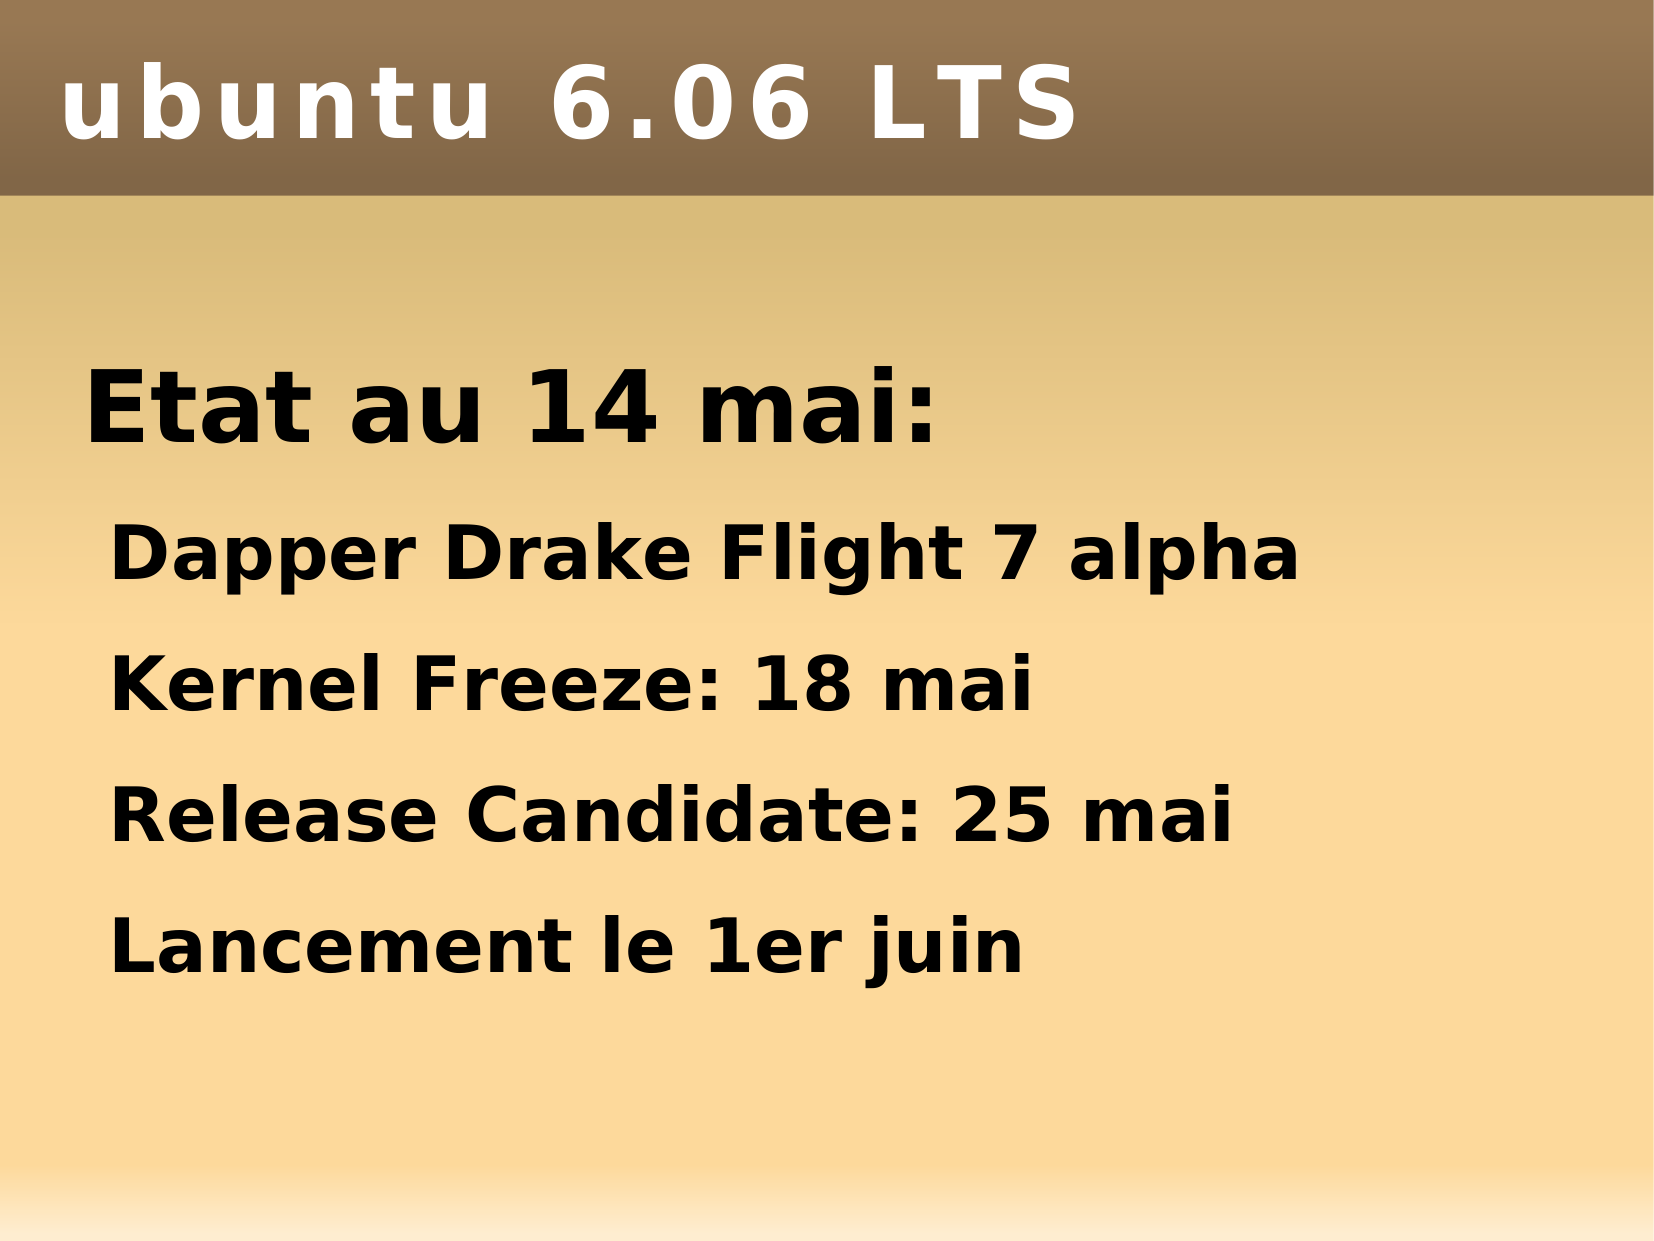

# ubuntu 6.06 LTS
Etat au 14 mai:
 Dapper Drake Flight 7 alpha
 Kernel Freeze: 18 mai
 Release Candidate: 25 mai
 Lancement le 1er juin